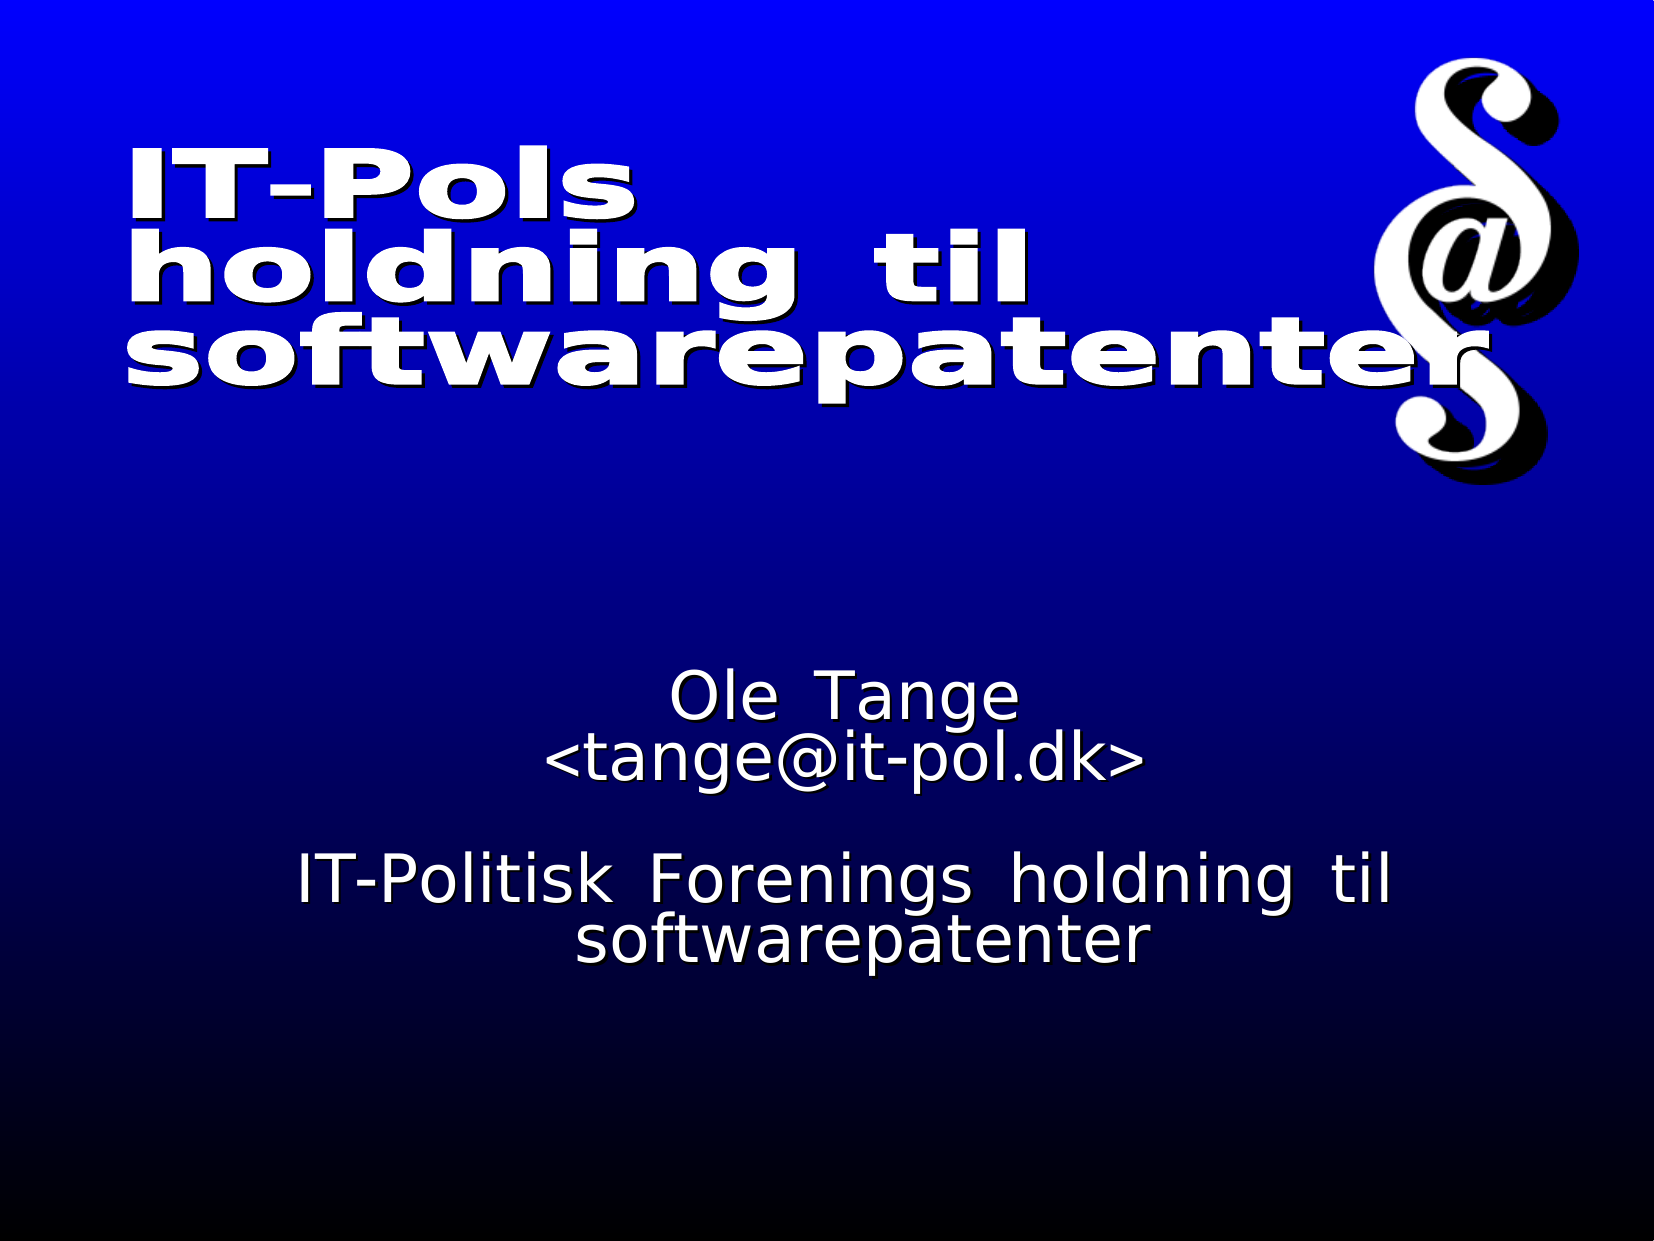

# IT-Pols holdning til softwarepatenter
Ole Tange
<tange@it-pol.dk>
IT-Politisk Forenings holdning til softwarepatenter